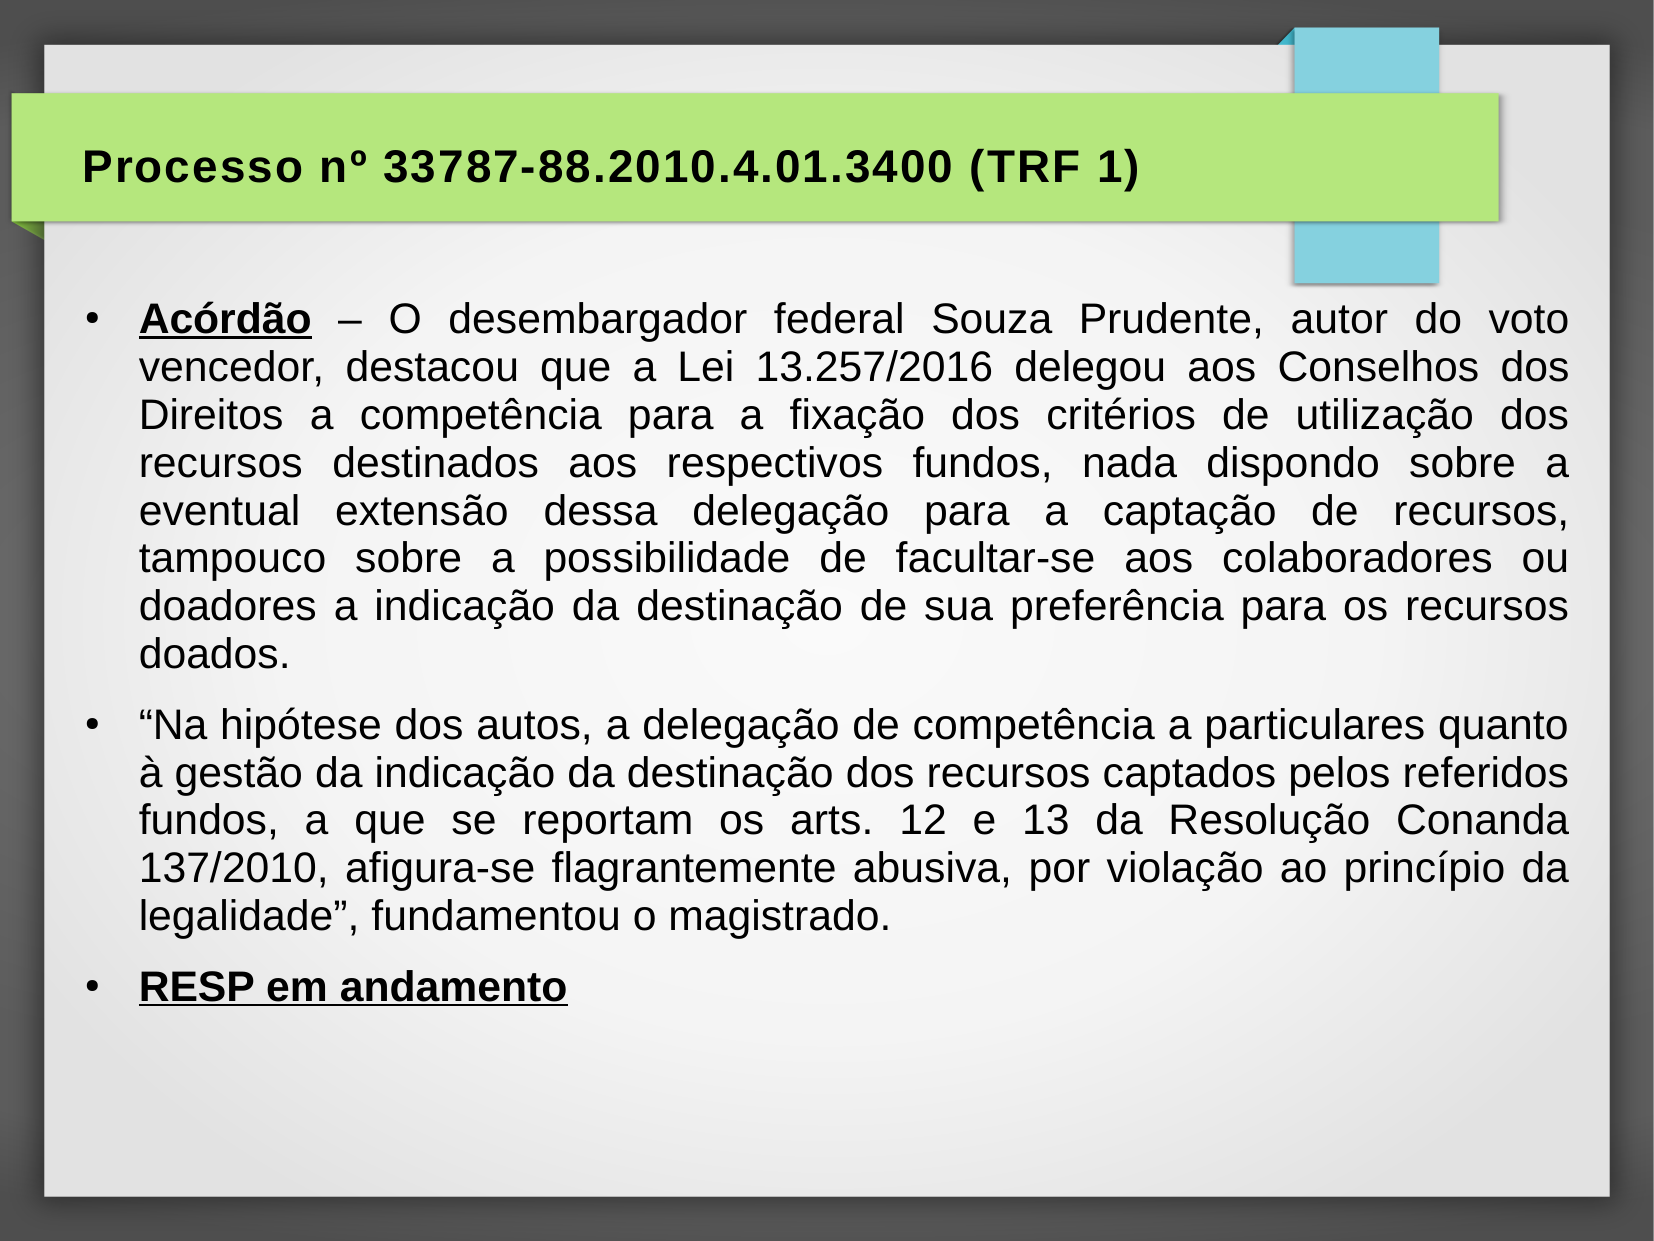

# Processo nº 33787-88.2010.4.01.3400 (TRF 1)
Acórdão – O desembargador federal Souza Prudente, autor do voto vencedor, destacou que a Lei 13.257/2016 delegou aos Conselhos dos Direitos a competência para a fixação dos critérios de utilização dos recursos destinados aos respectivos fundos, nada dispondo sobre a eventual extensão dessa delegação para a captação de recursos, tampouco sobre a possibilidade de facultar-se aos colaboradores ou doadores a indicação da destinação de sua preferência para os recursos doados.
“Na hipótese dos autos, a delegação de competência a particulares quanto à gestão da indicação da destinação dos recursos captados pelos referidos fundos, a que se reportam os arts. 12 e 13 da Resolução Conanda 137/2010, afigura-se flagrantemente abusiva, por violação ao princípio da legalidade”, fundamentou o magistrado.
RESP em andamento